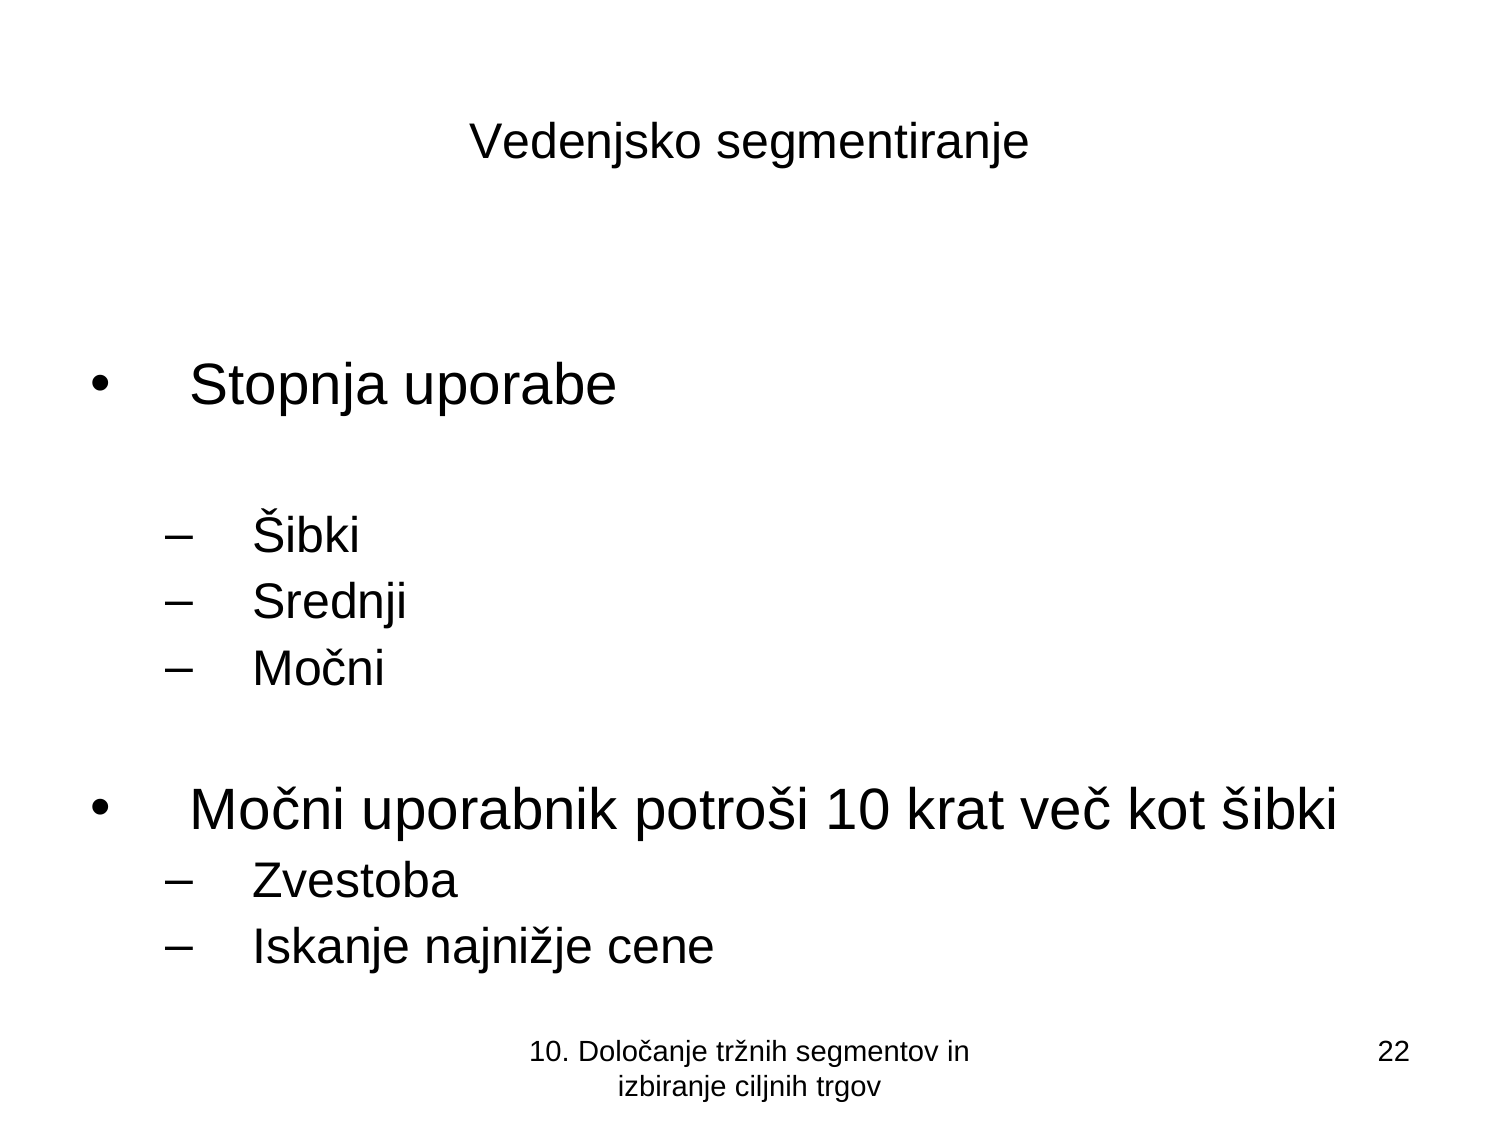

# Vedenjsko segmentiranje
Stopnja uporabe
Šibki
Srednji
Močni
Močni uporabnik potroši 10 krat več kot šibki
Zvestoba
Iskanje najnižje cene
10. Določanje tržnih segmentov in izbiranje ciljnih trgov